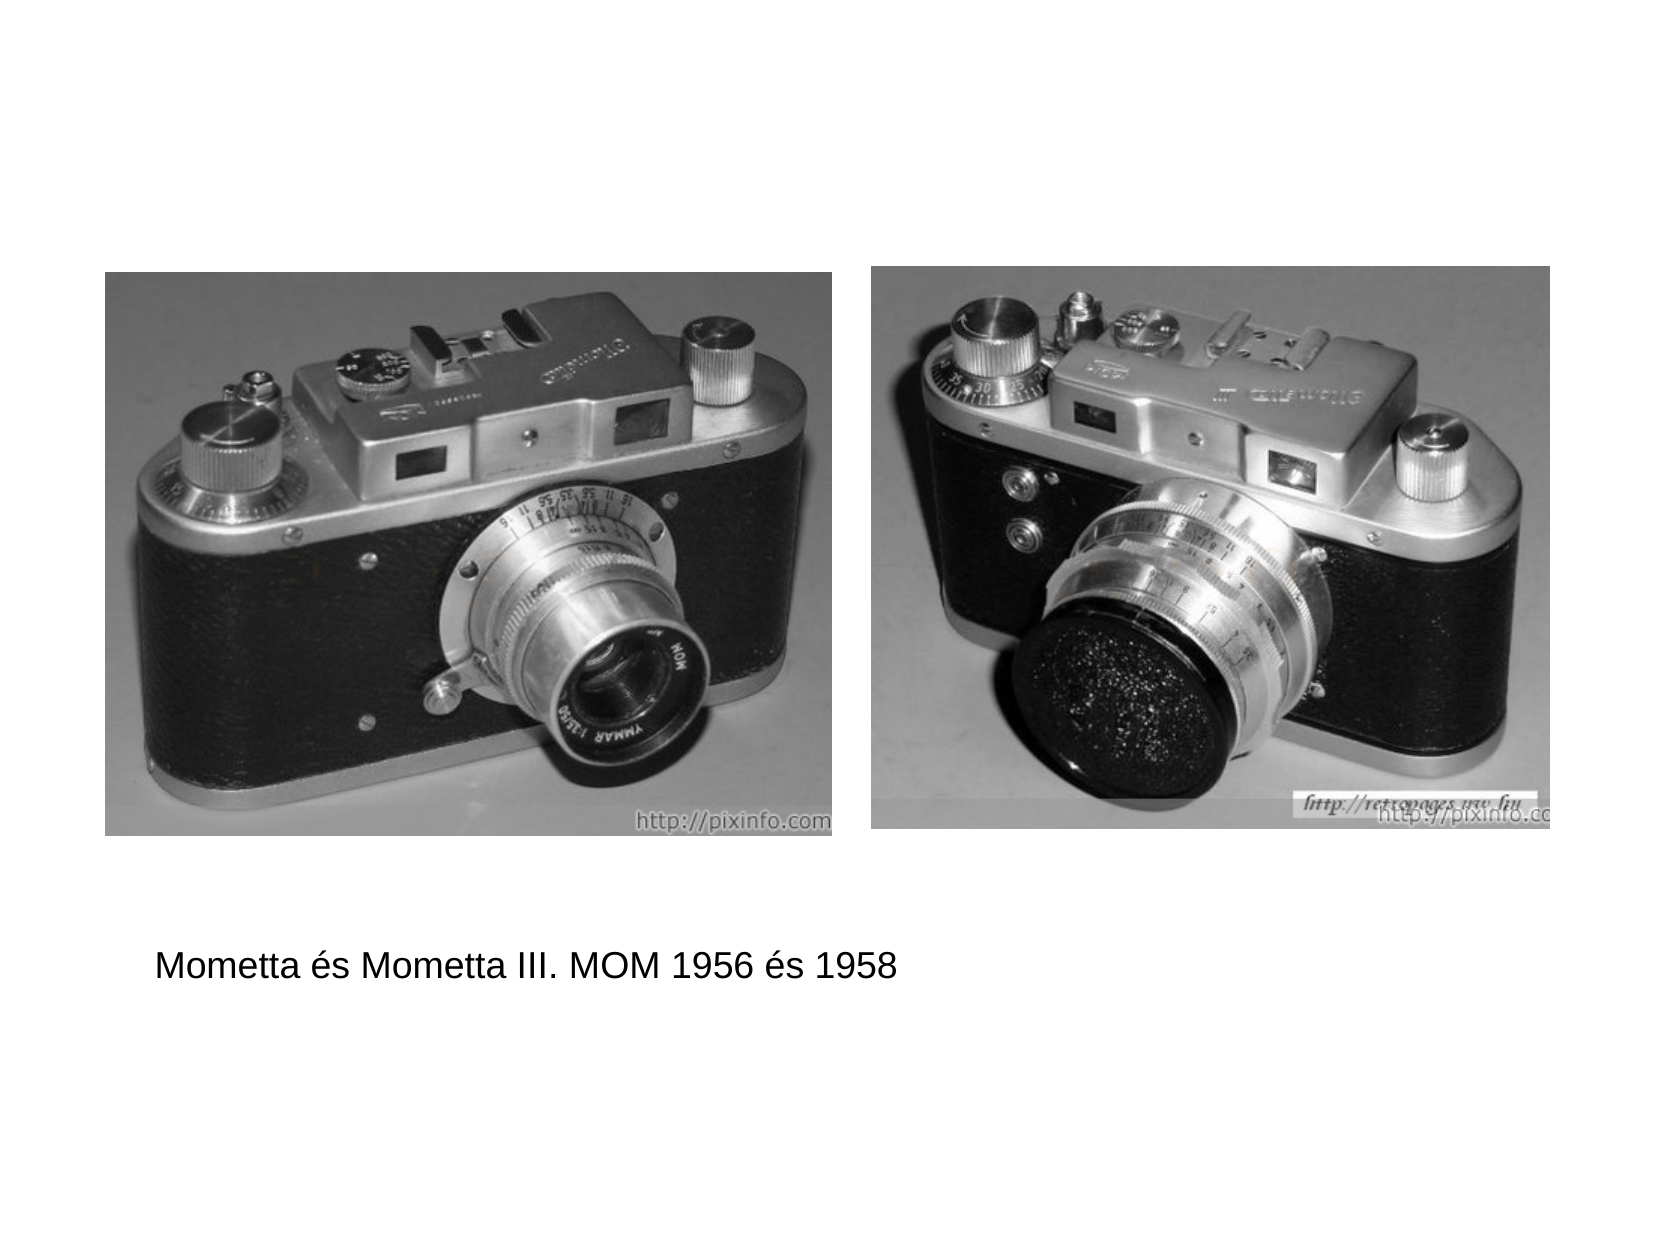

Mometta és Mometta III. MOM 1956 és 1958